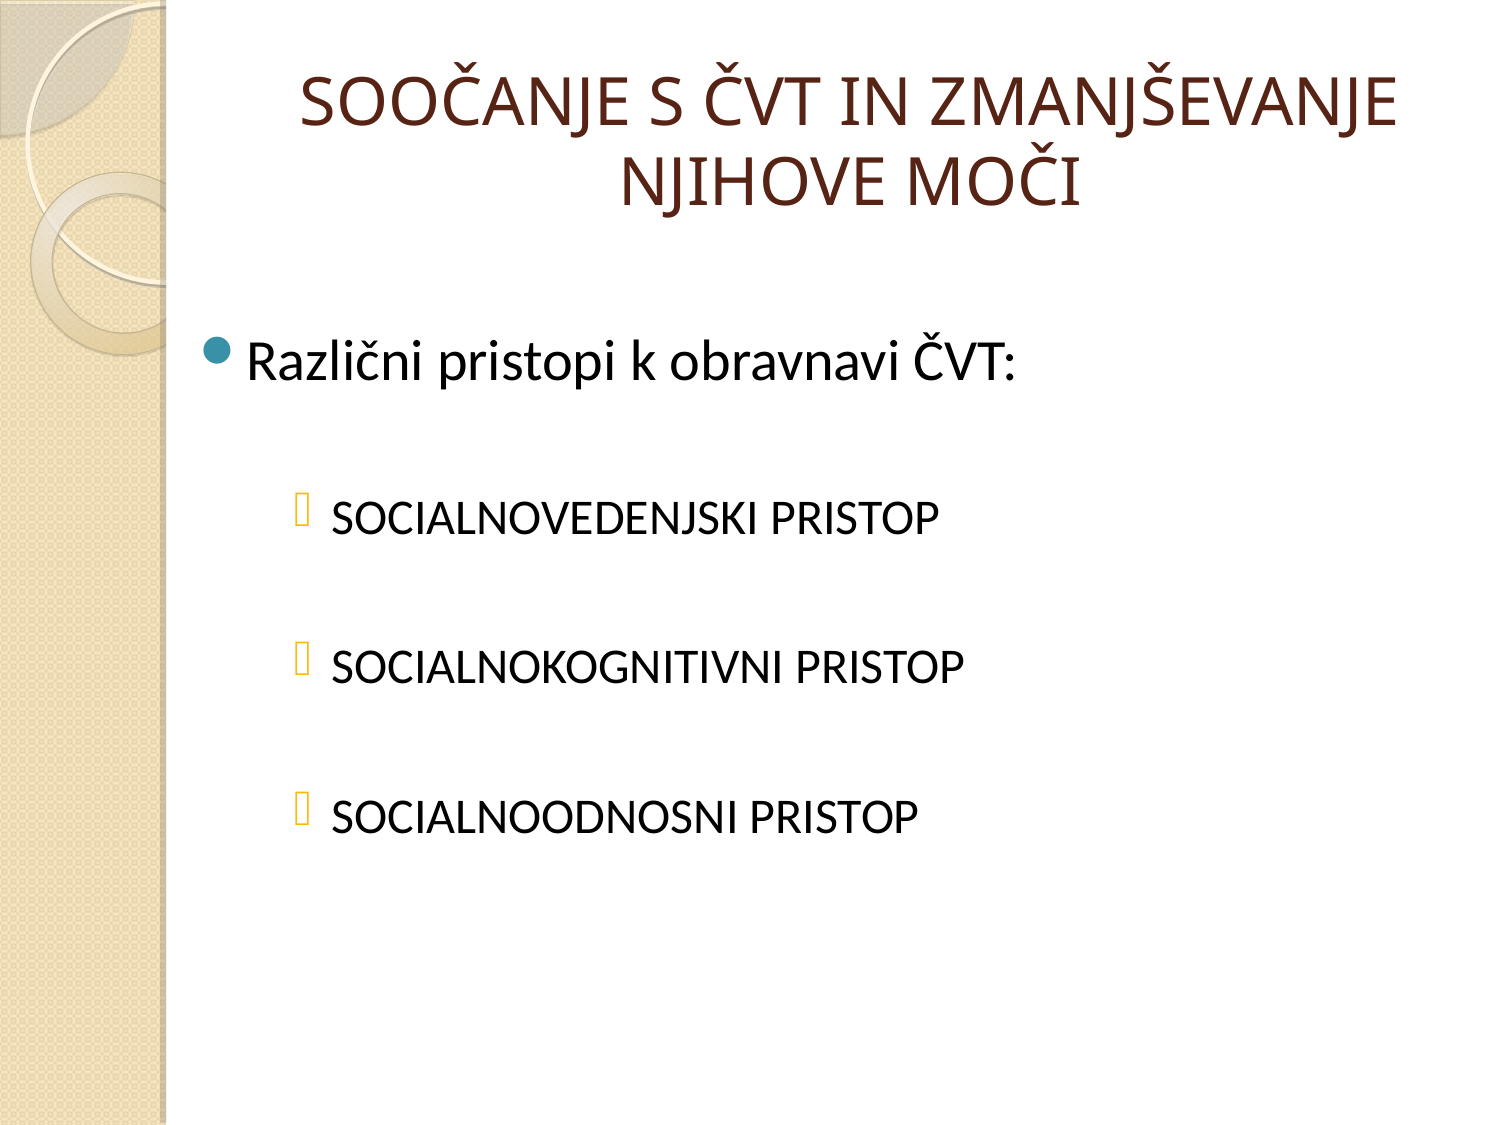

Soočanje s ČVT in zmanjševanje njihove moči
# Različni pristopi k obravnavi ČVT:
SOCIALNOVEDENJSKI PRISTOP
SOCIALNOKOGNITIVNI PRISTOP
SOCIALNOODNOSNI PRISTOP